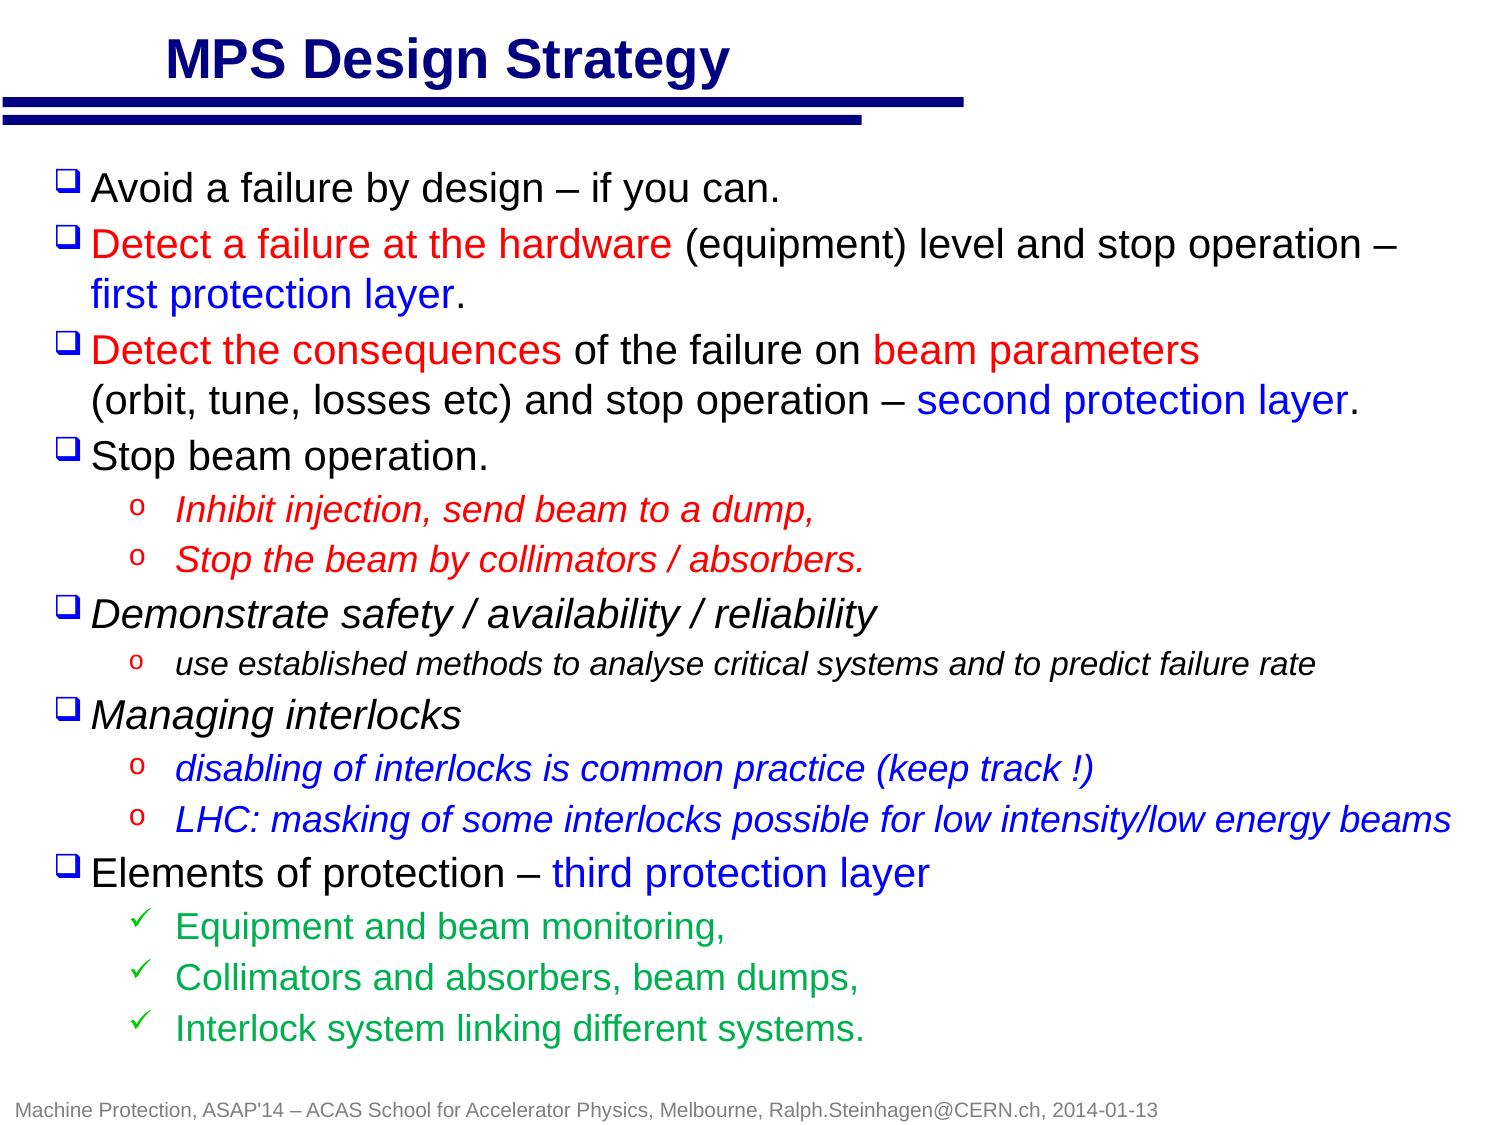

# MPS Design Strategy
Avoid a failure by design – if you can.
Detect a failure at the hardware (equipment) level and stop operation – first protection layer.
Detect the consequences of the failure on beam parameters 			(orbit, tune, losses etc) and stop operation – second protection layer.
Stop beam operation.
Inhibit injection, send beam to a dump,
Stop the beam by collimators / absorbers.
Demonstrate safety / availability / reliability
use established methods to analyse critical systems and to predict failure rate
Managing interlocks
disabling of interlocks is common practice (keep track !)
LHC: masking of some interlocks possible for low intensity/low energy beams
Elements of protection – third protection layer
Equipment and beam monitoring,
Collimators and absorbers, beam dumps,
Interlock system linking different systems.